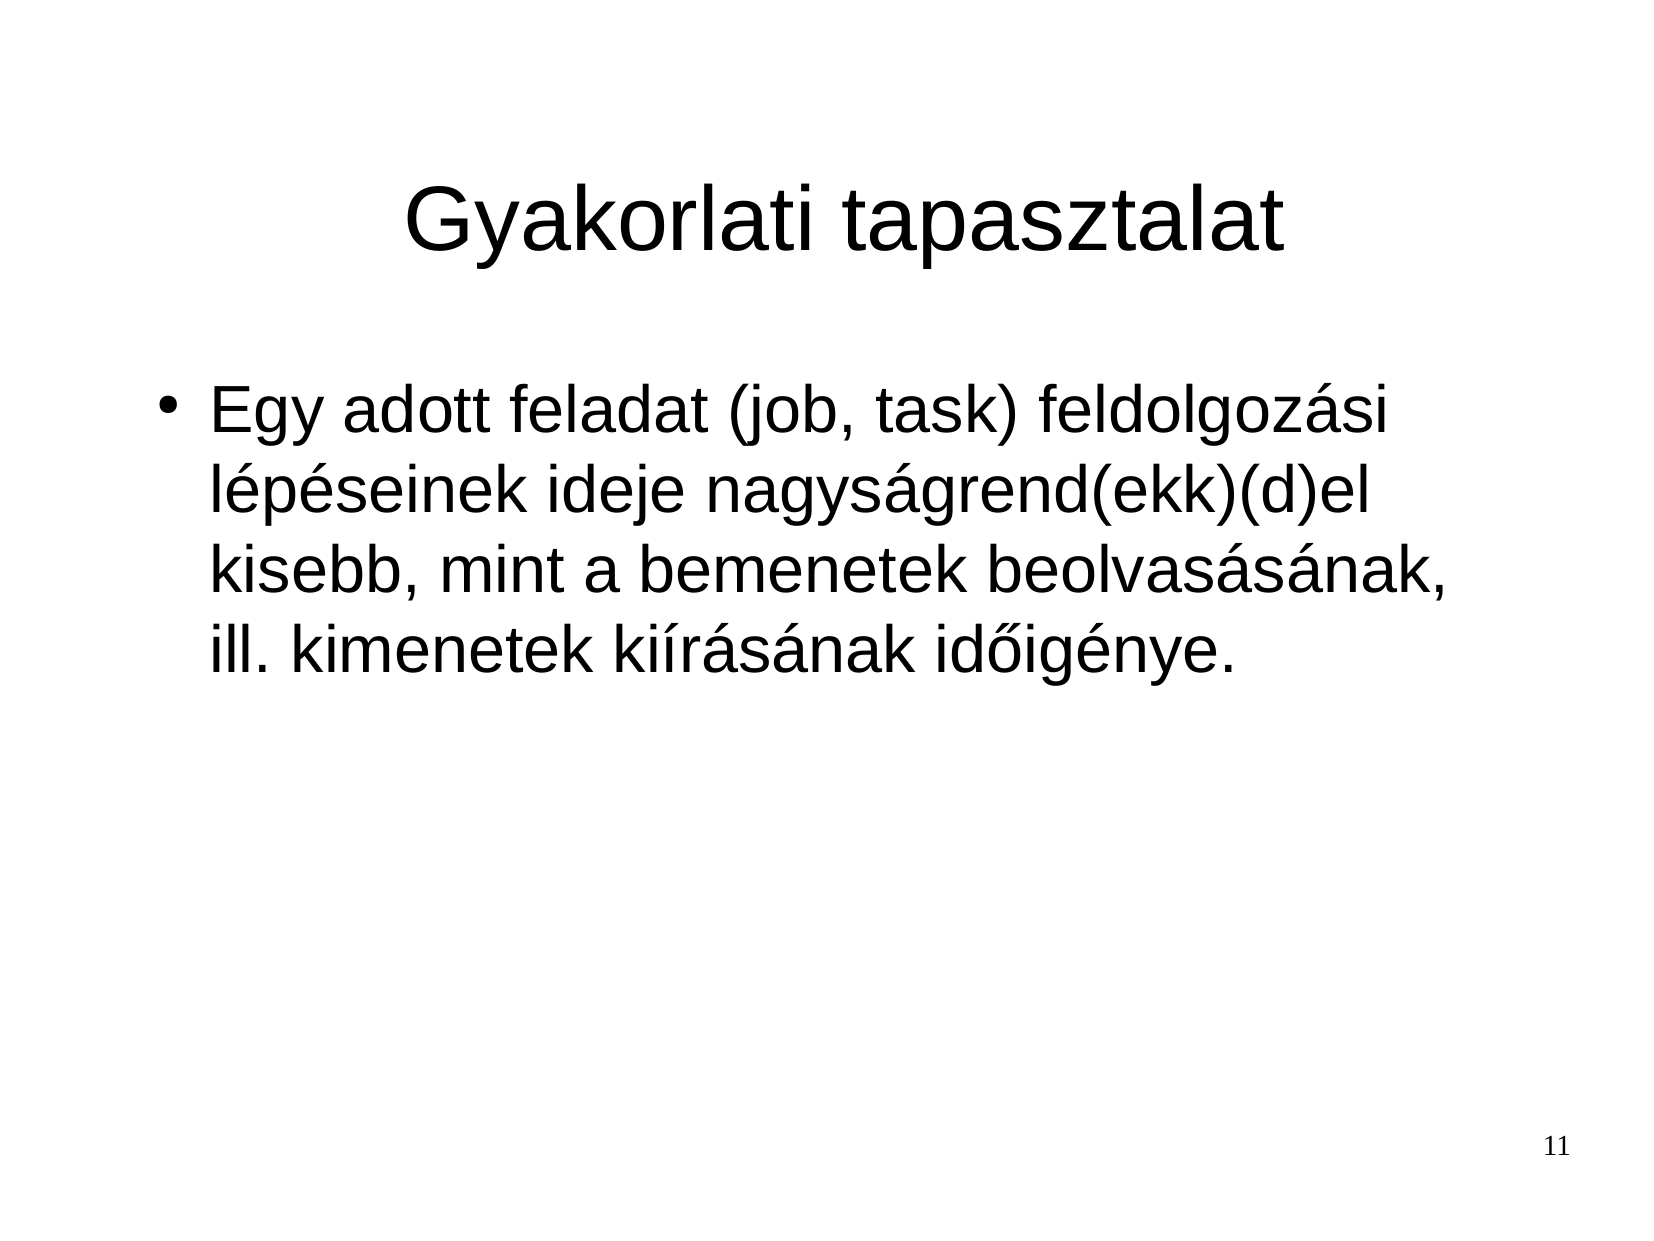

# Gyakorlati tapasztalat
Egy adott feladat (job, task) feldolgozási lépéseinek ideje nagyságrend(ekk)(d)el kisebb, mint a bemenetek beolvasásának, ill. kimenetek kiírásának időigénye.
11